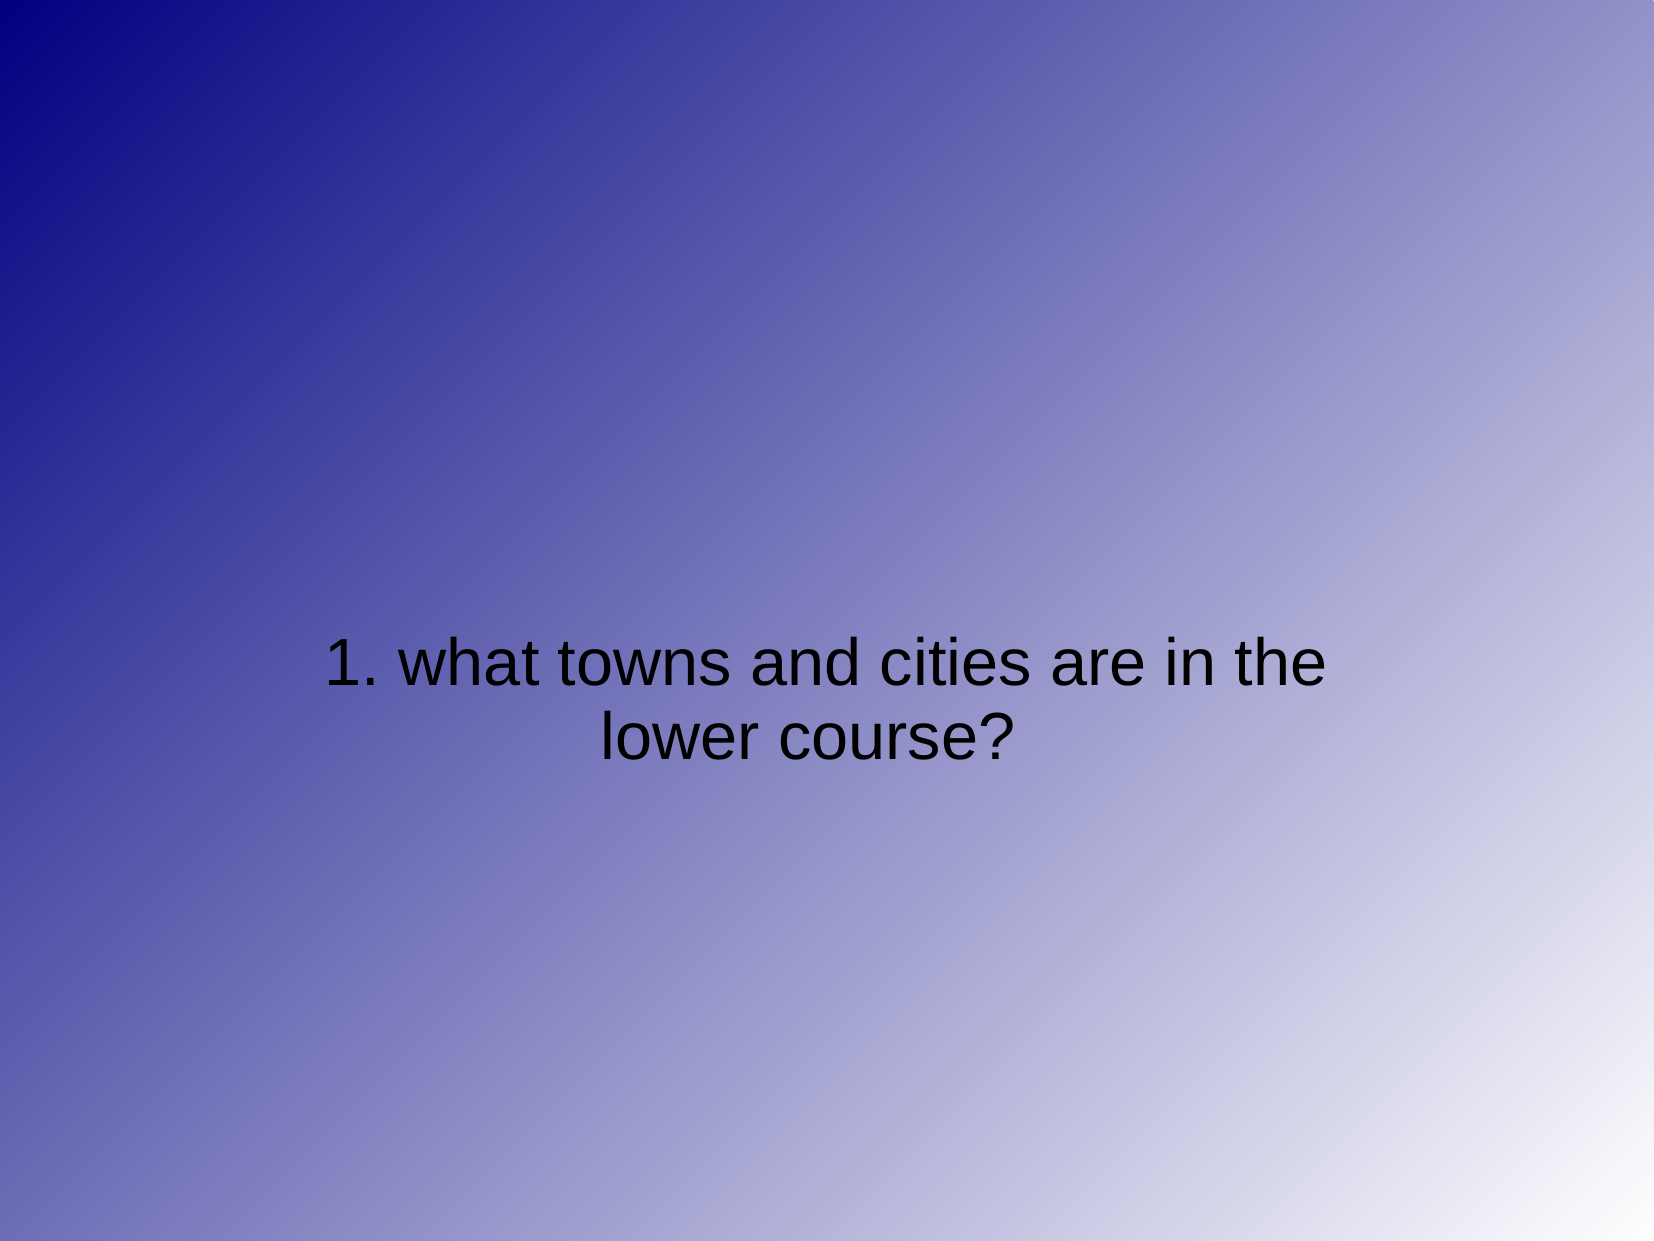

#
1. what towns and cities are in the
lower course?